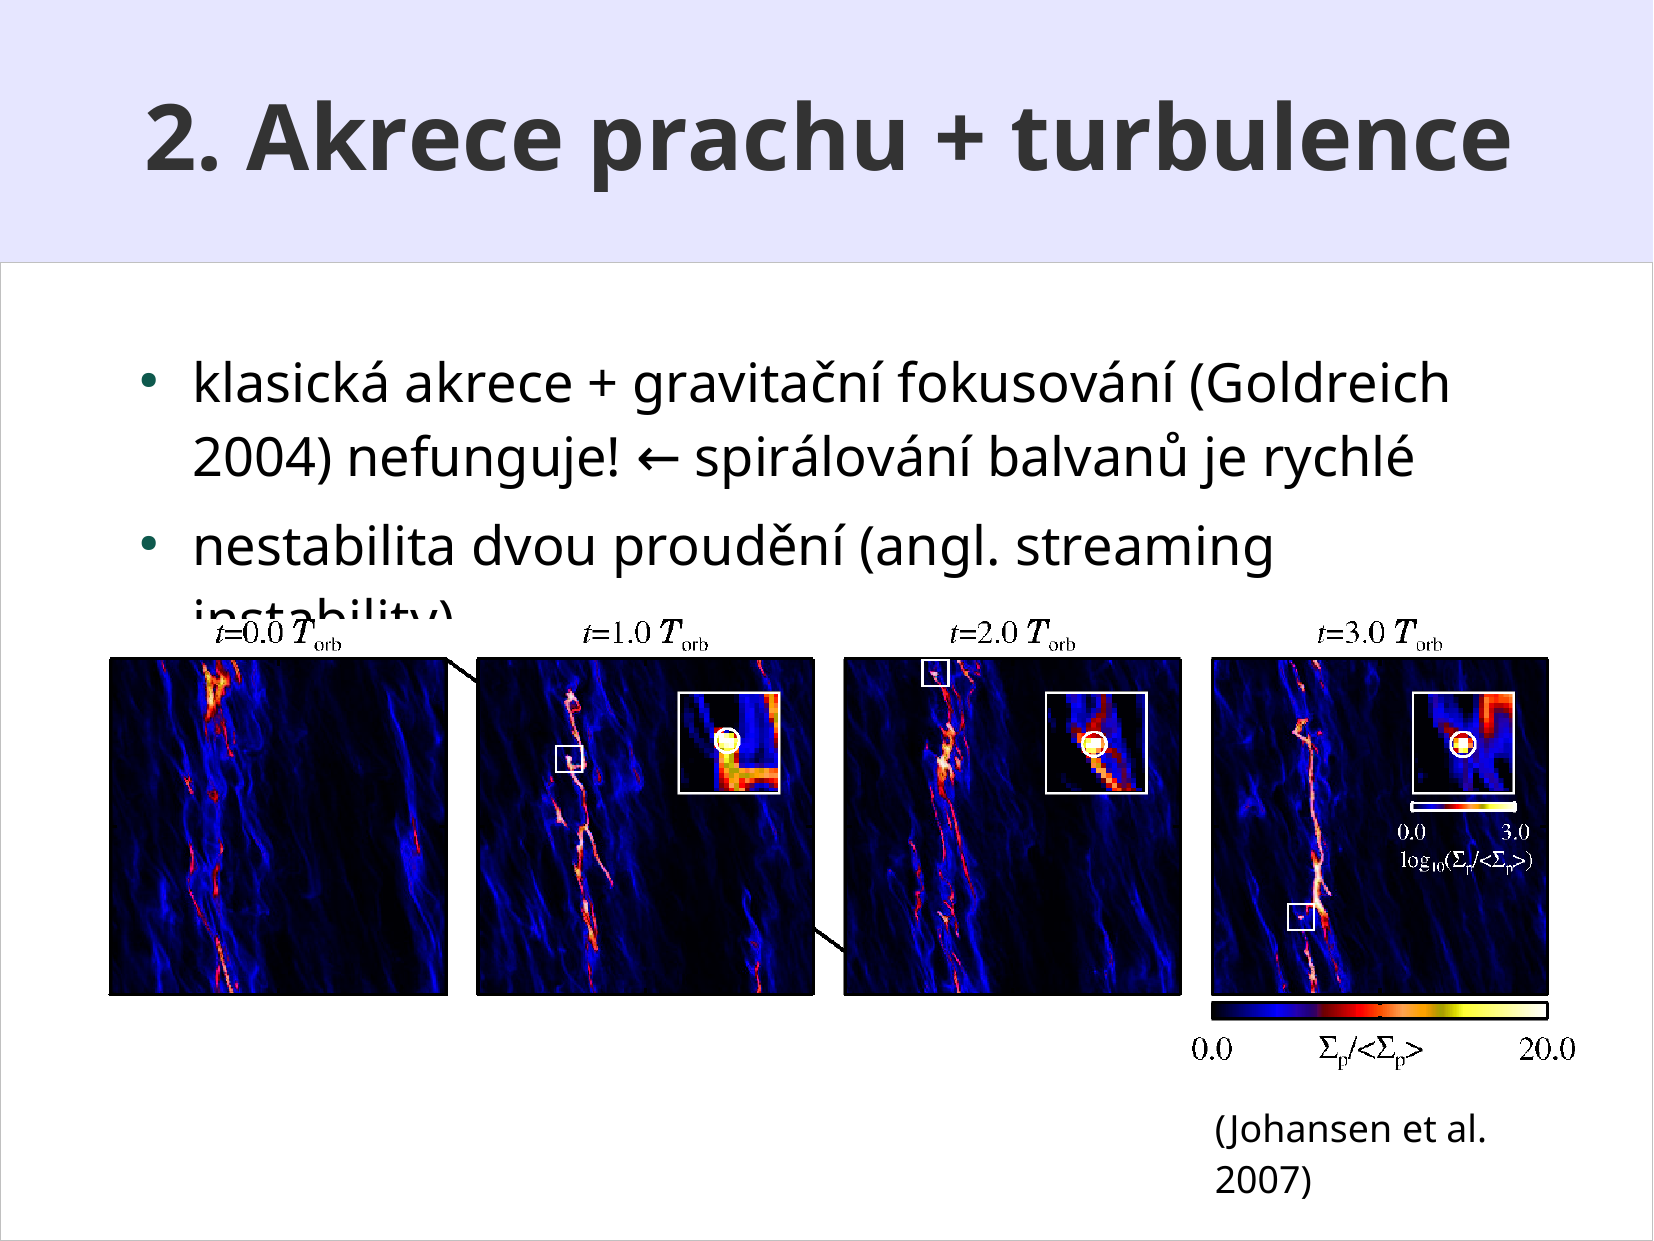

# 2. Akrece prachu + turbulence
klasická akrece + gravitační fokusování (Goldreich 2004) nefunguje! ← spirálování balvanů je rychlé
nestabilita dvou proudění (angl. streaming instability)
(Johansen et al. 2007)